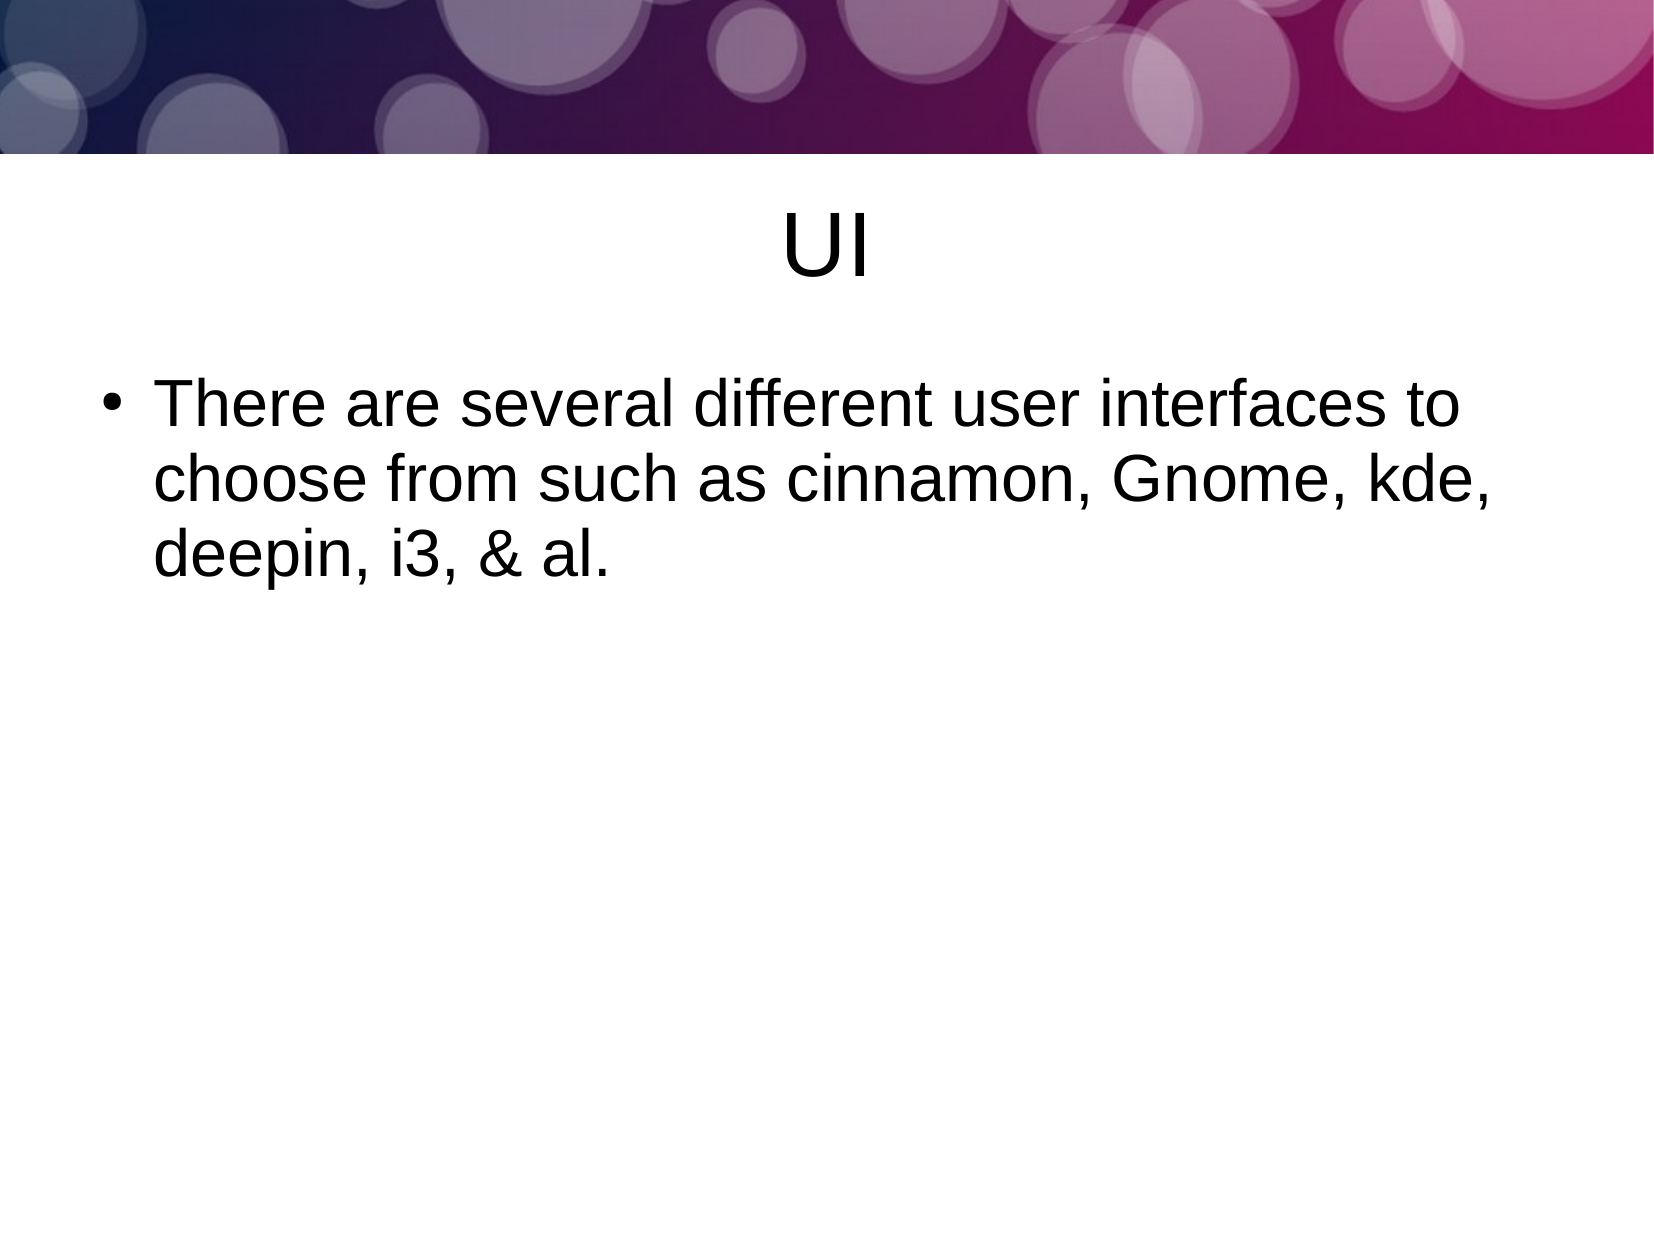

# UI
There are several different user interfaces to choose from such as cinnamon, Gnome, kde, deepin, i3, & al.